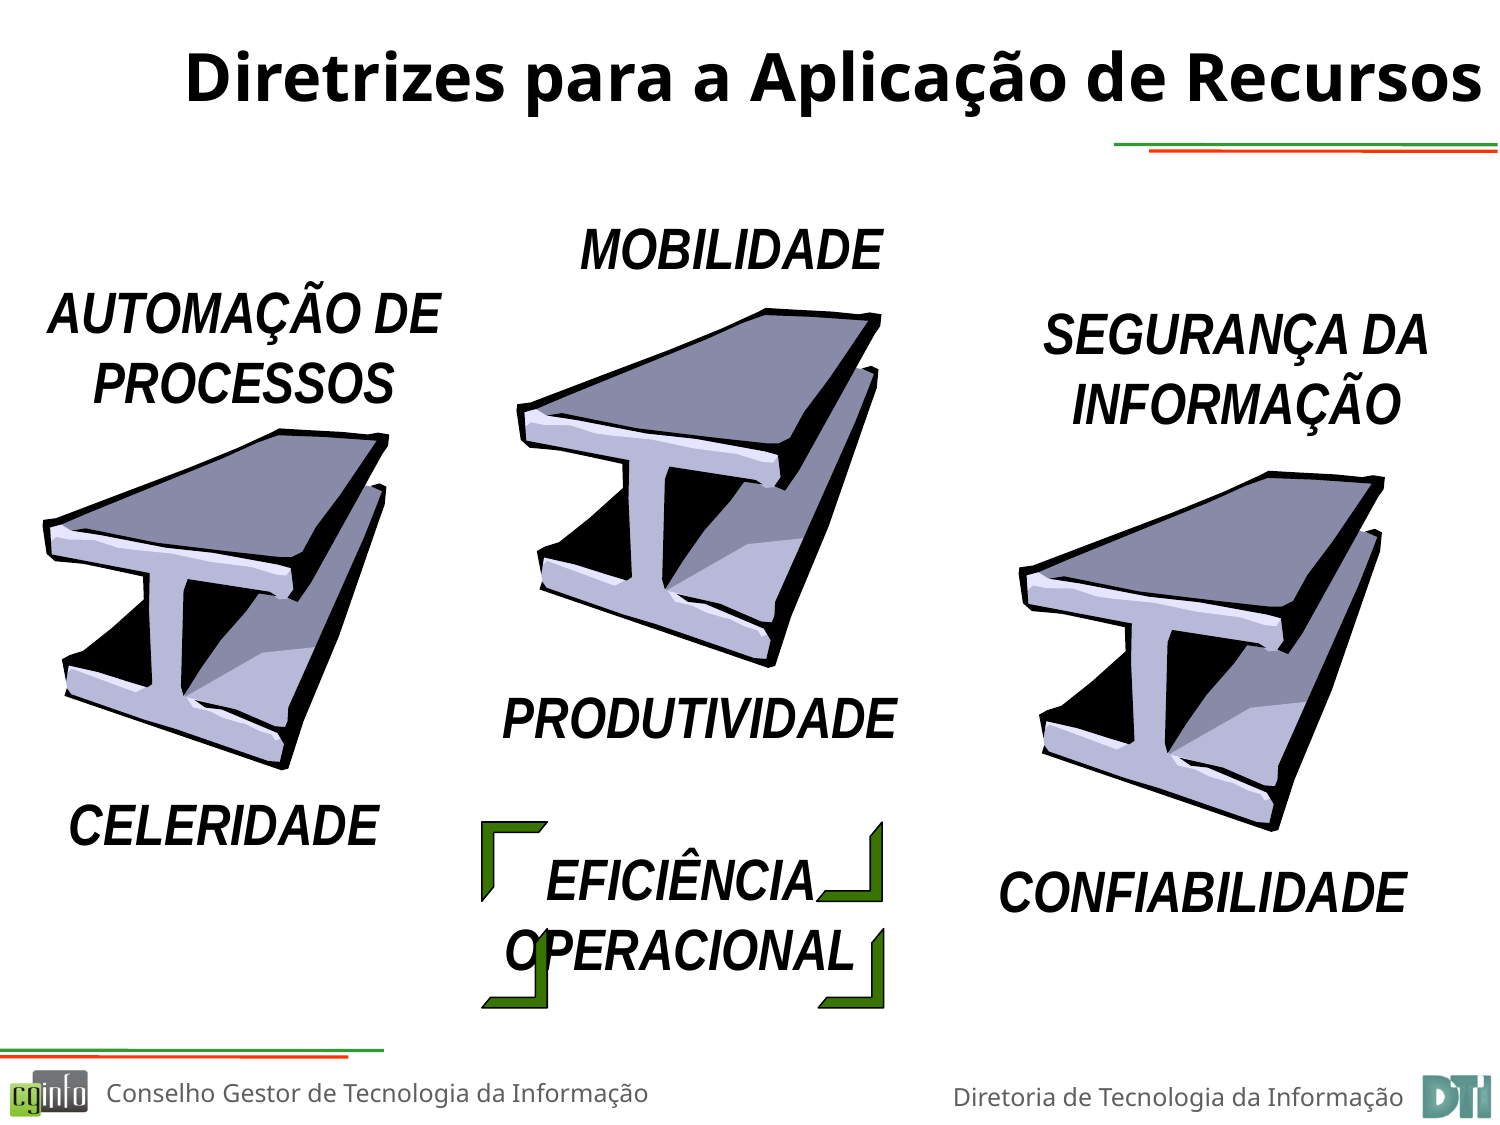

# Diretrizes para a Aplicação de Recursos
MOBILIDADE
AUTOMAÇÃO DE PROCESSOS
SEGURANÇA DA INFORMAÇÃO
PRODUTIVIDADE
CELERIDADE
EFICIÊNCIA OPERACIONAL
CONFIABILIDADE